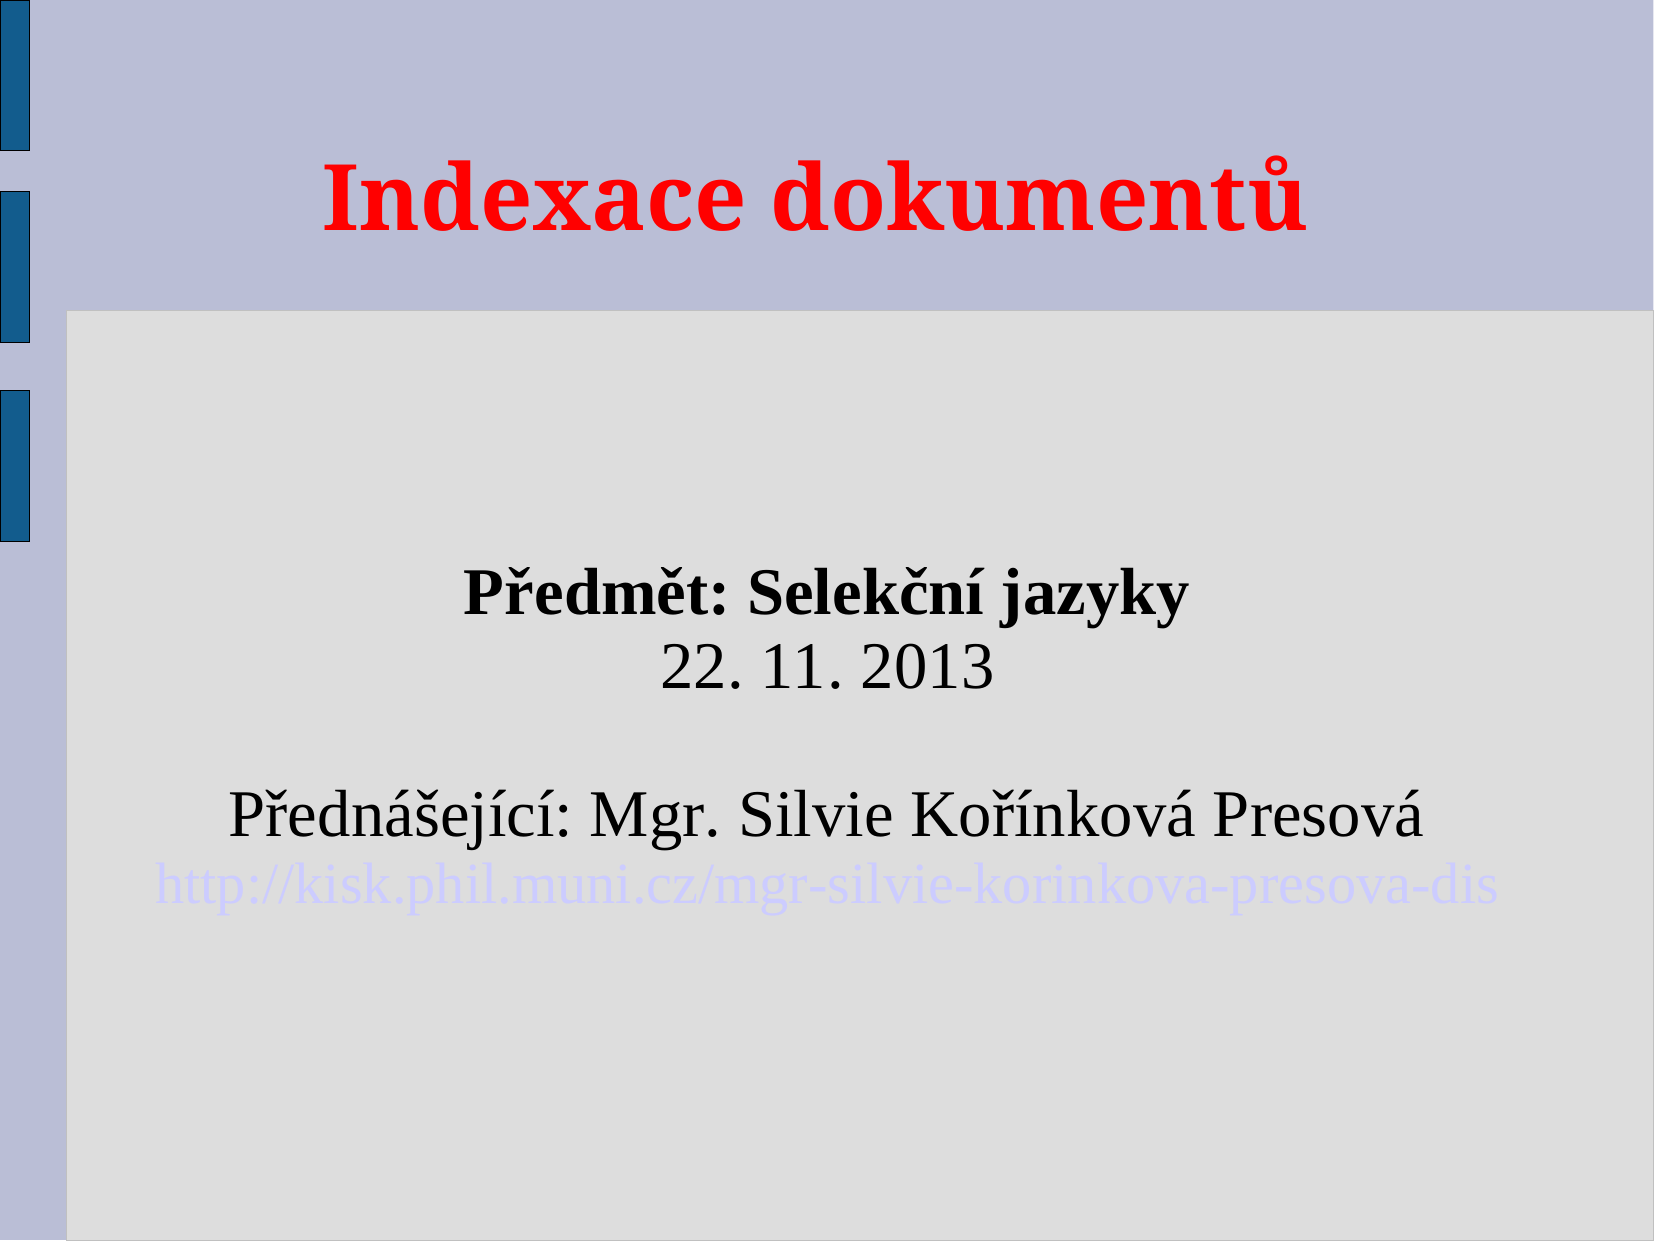

# Indexace dokumentů
Předmět: Selekční jazyky
22. 11. 2013
Přednášející: Mgr. Silvie Kořínková Presová
http://kisk.phil.muni.cz/mgr-silvie-korinkova-presova-dis